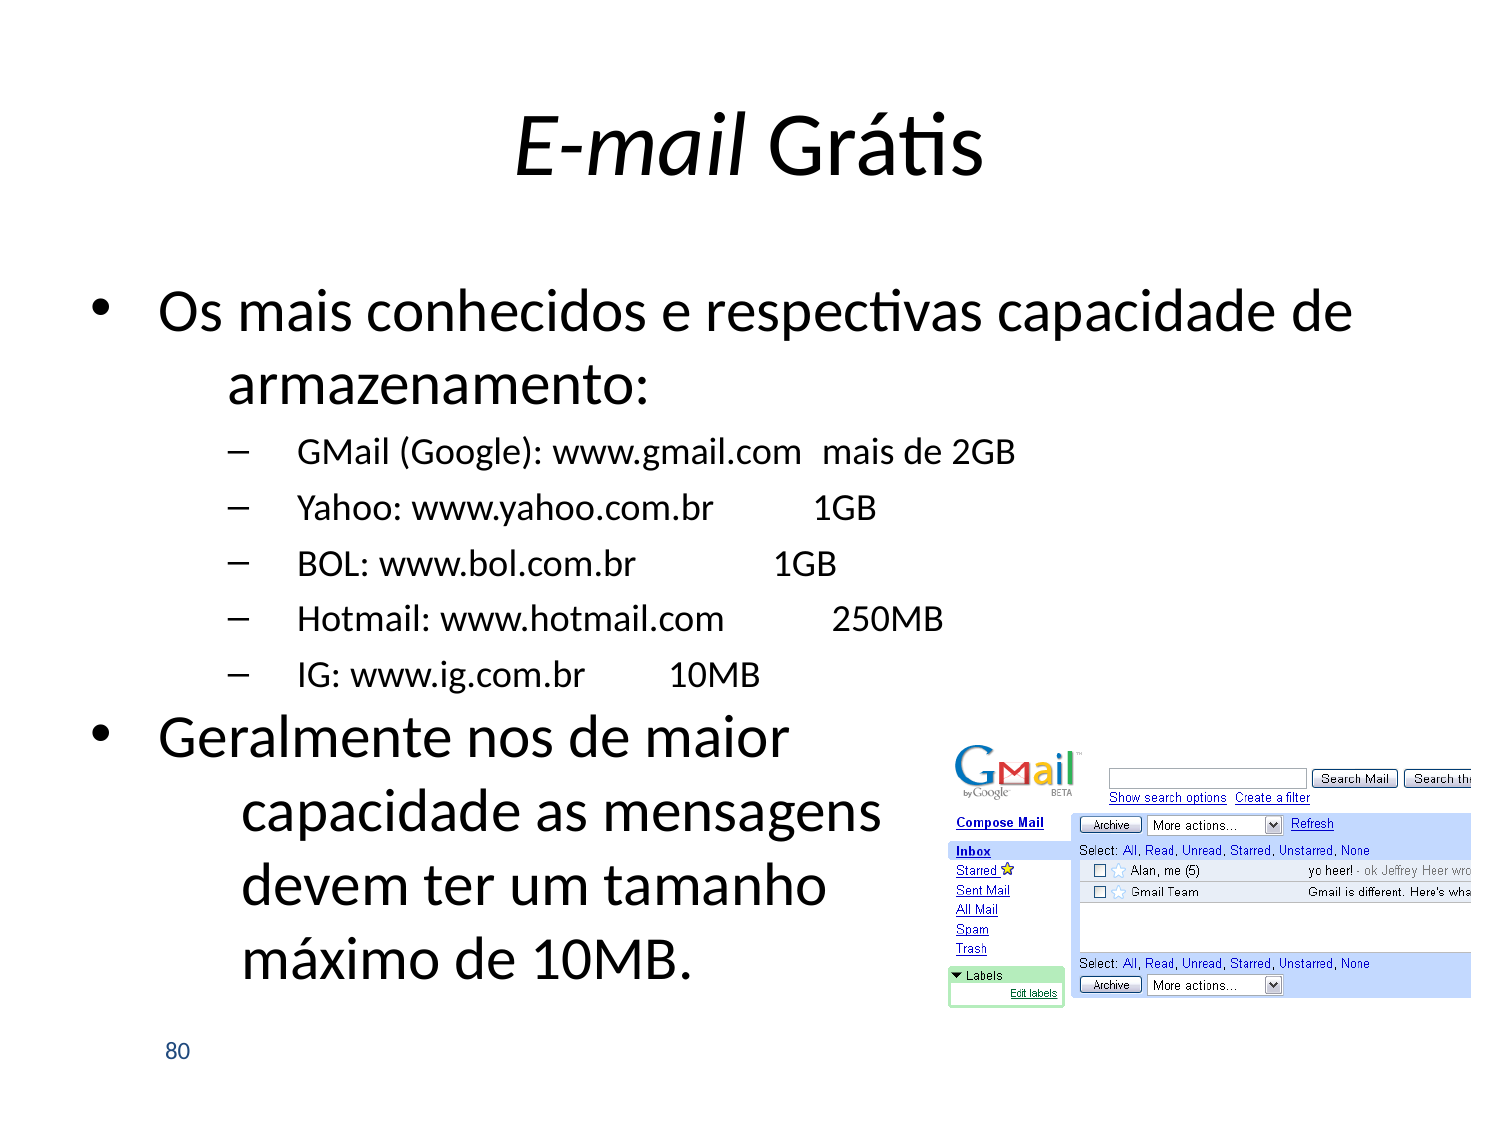

# E-mail Grátis
Os mais conhecidos e respectivas capacidade de armazenamento:
GMail (Google): www.gmail.com mais de 2GB
Yahoo: www.yahoo.com.br 1GB
BOL: www.bol.com.br	 1GB
Hotmail: www.hotmail.com 250MB
IG: www.ig.com.br		 10MB
Geralmente nos de maior
 capacidade as mensagens
 devem ter um tamanho
 máximo de 10MB.